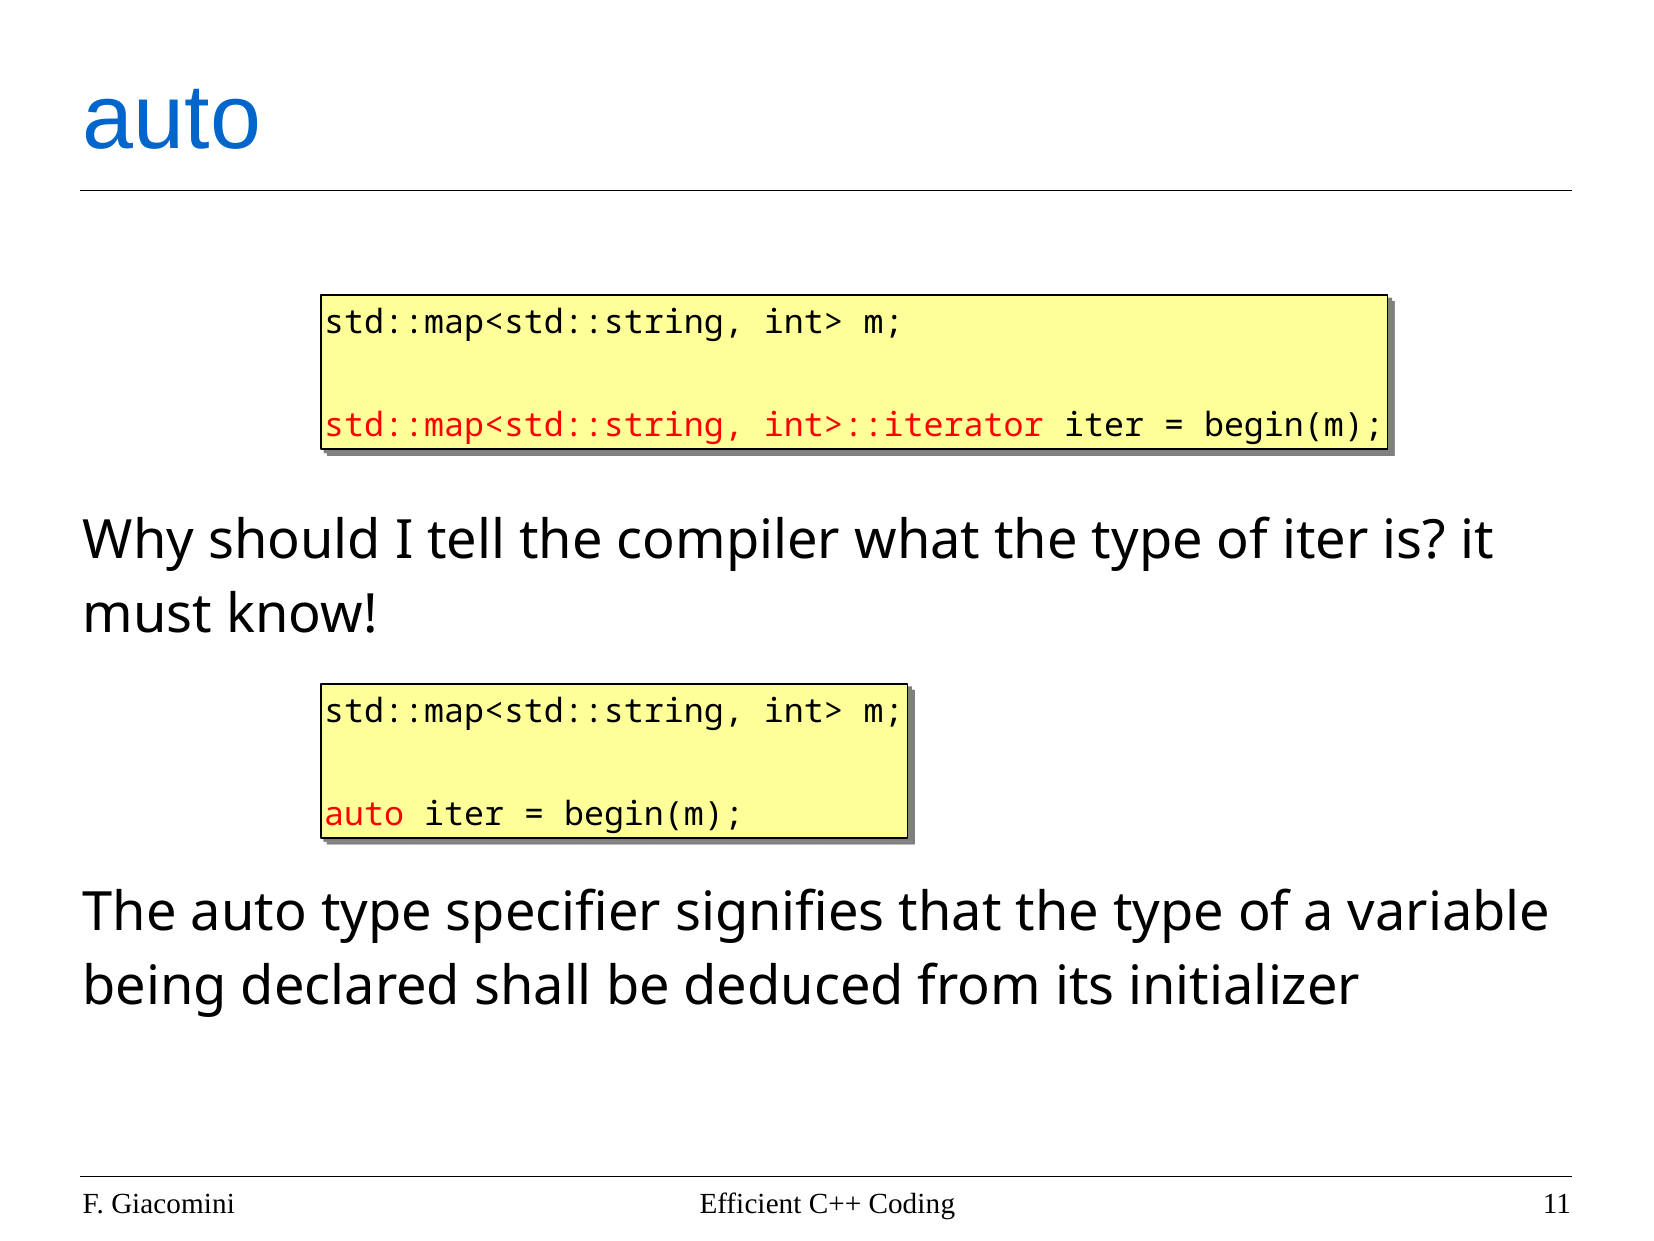

# auto
std::map<std::string, int> m;
std::map<std::string, int>::iterator iter = begin(m);
Why should I tell the compiler what the type of iter is? it must know!
std::map<std::string, int> m;
auto iter = begin(m);
The auto type specifier signifies that the type of a variable being declared shall be deduced from its initializer
F. Giacomini
Efficient C++ Coding
11